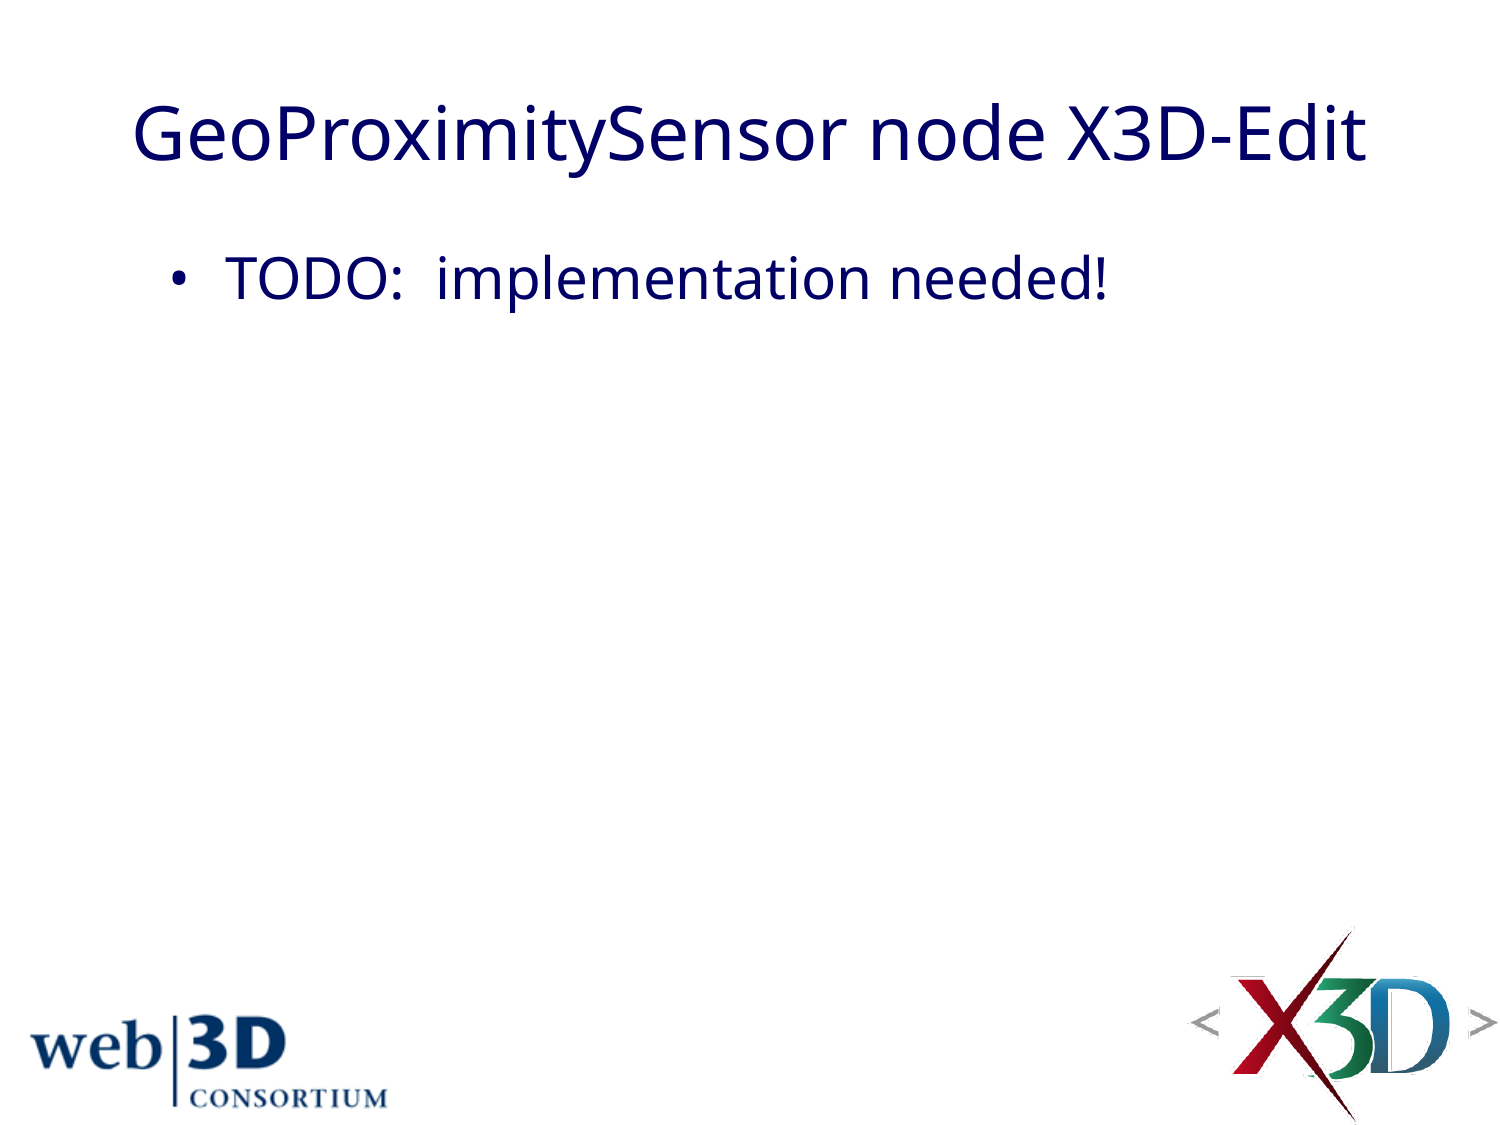

# GeoProximitySensor node X3D-Edit
TODO: implementation needed!